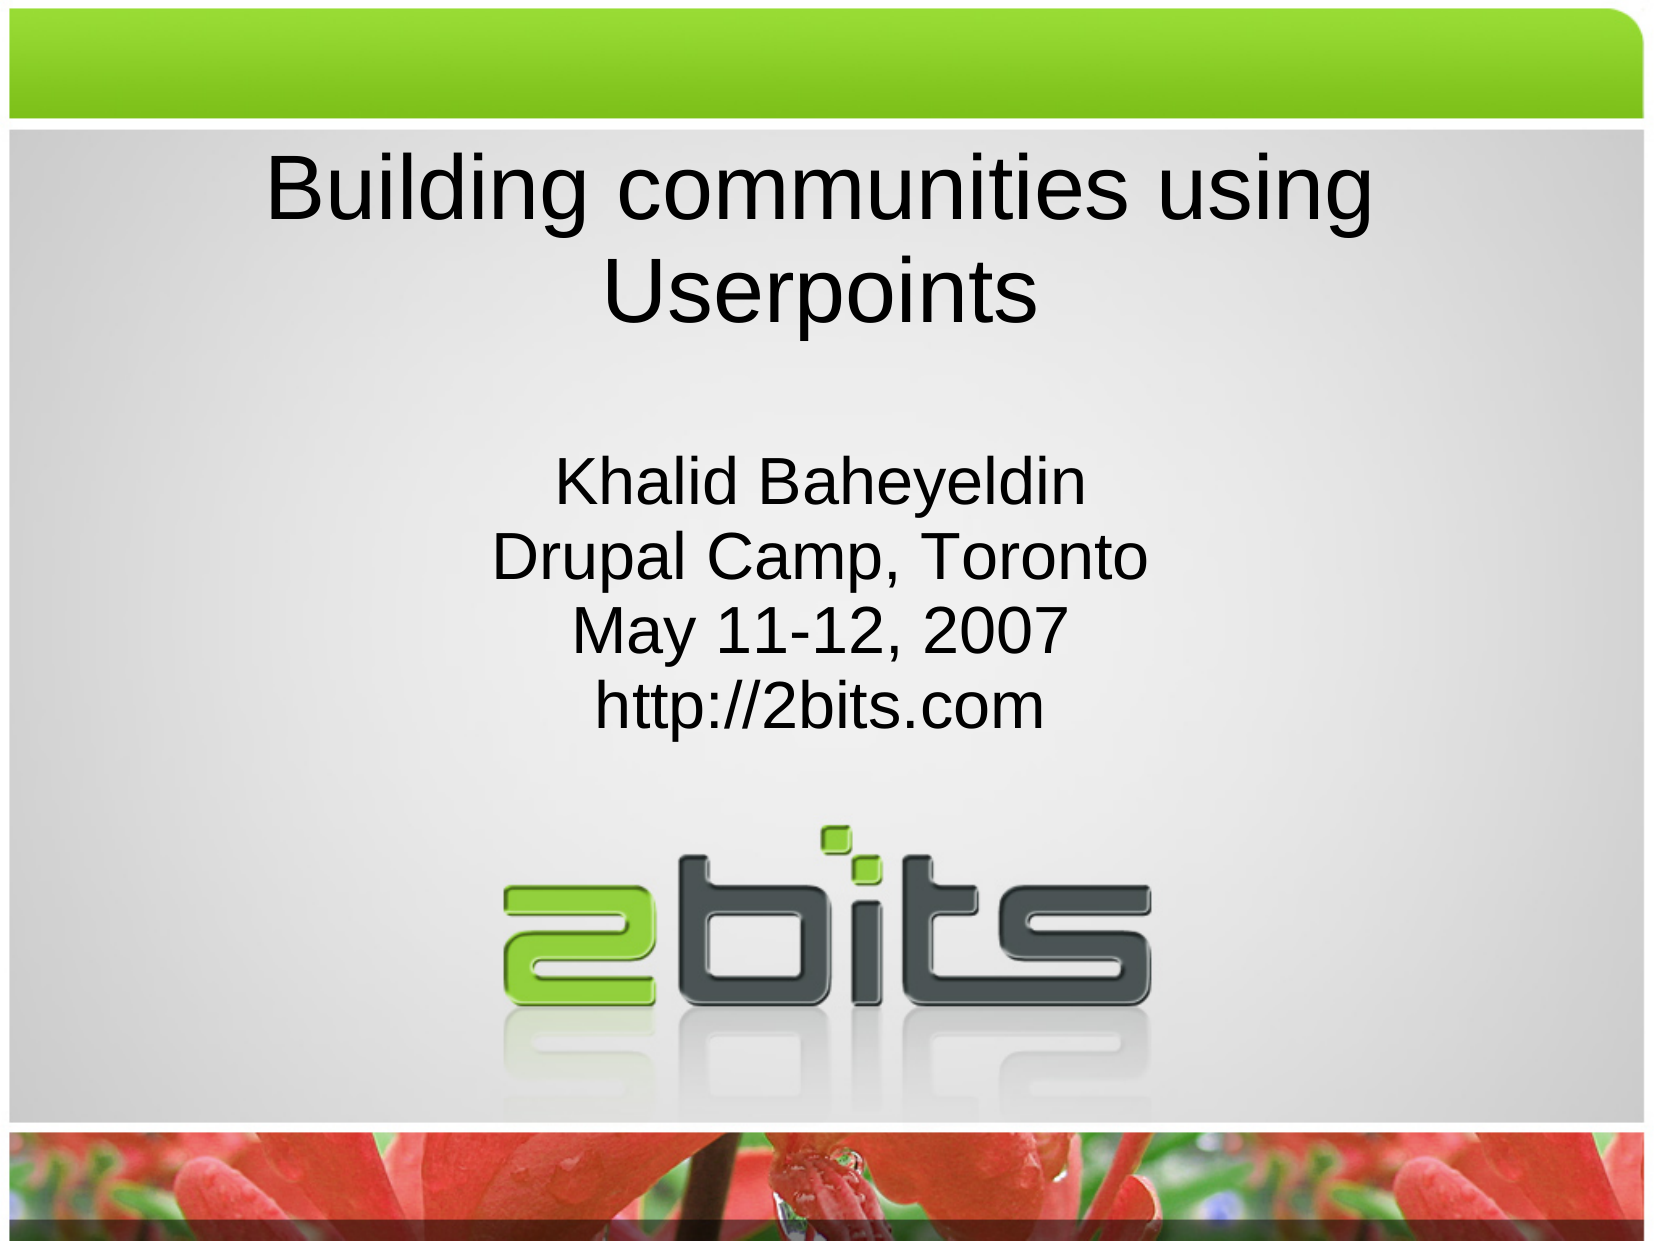

# Building communities using Userpoints
Khalid Baheyeldin
Drupal Camp, Toronto
May 11-12, 2007
http://2bits.com